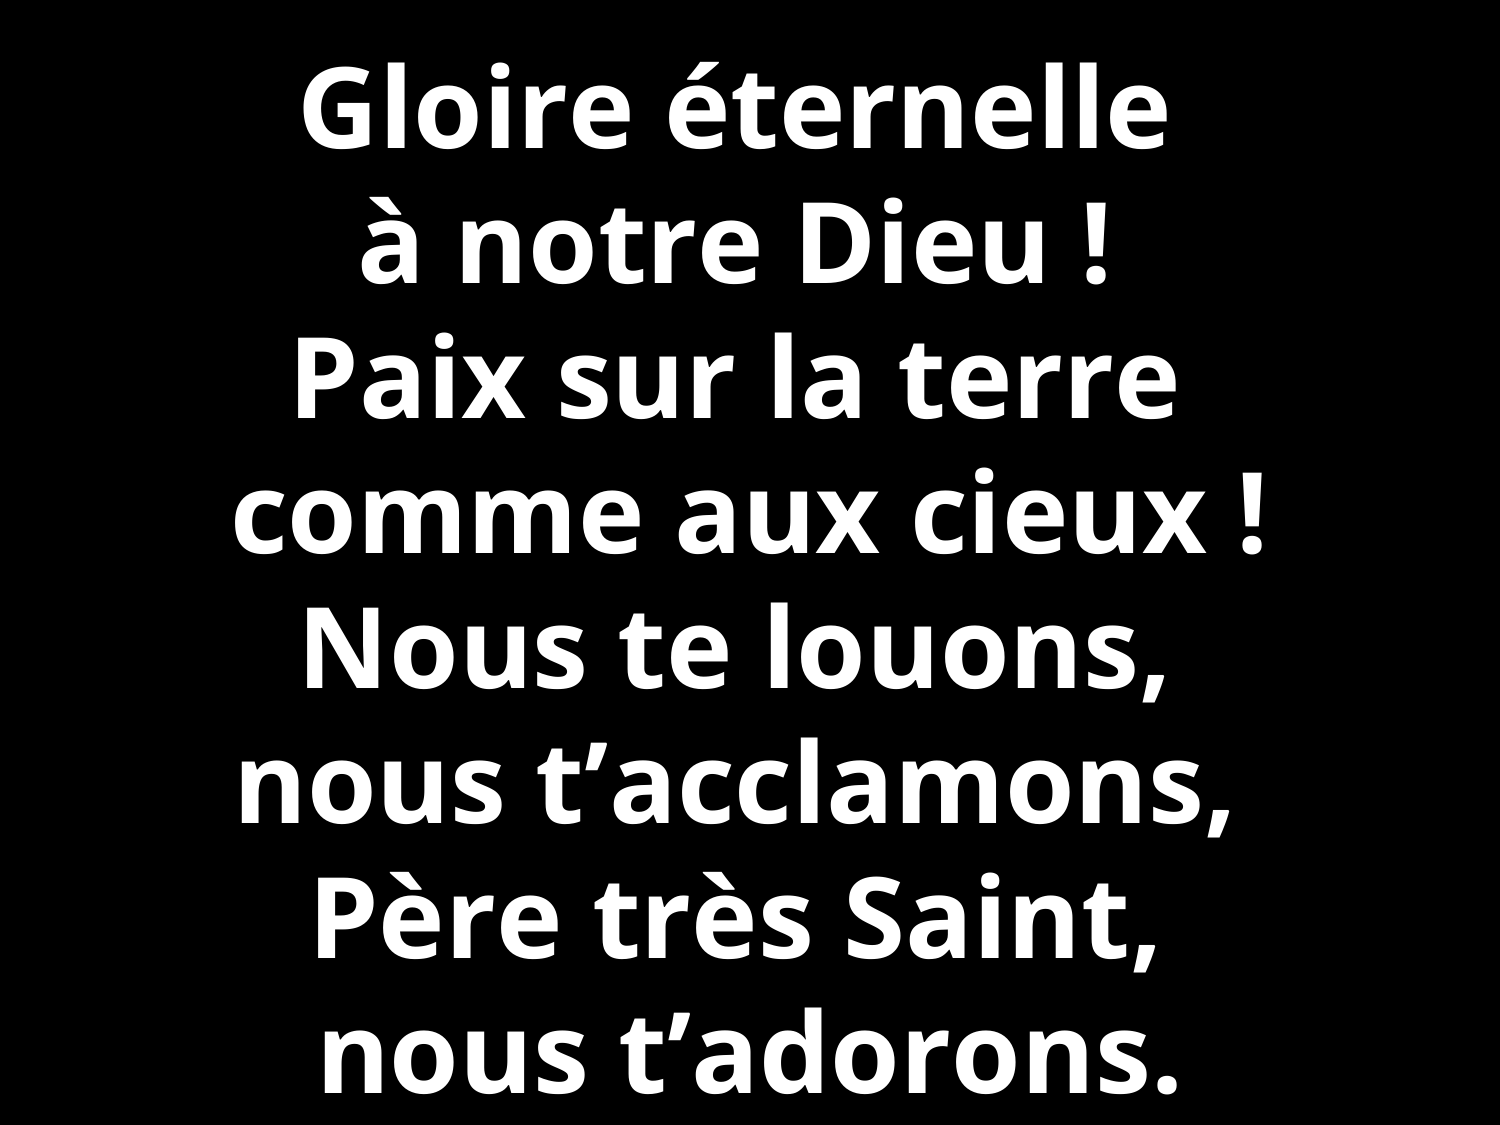

Gloire éternelle
à notre Dieu !
Paix sur la terre
comme aux cieux !
Nous te louons,
nous t’acclamons,
Père très Saint,
nous t’adorons.